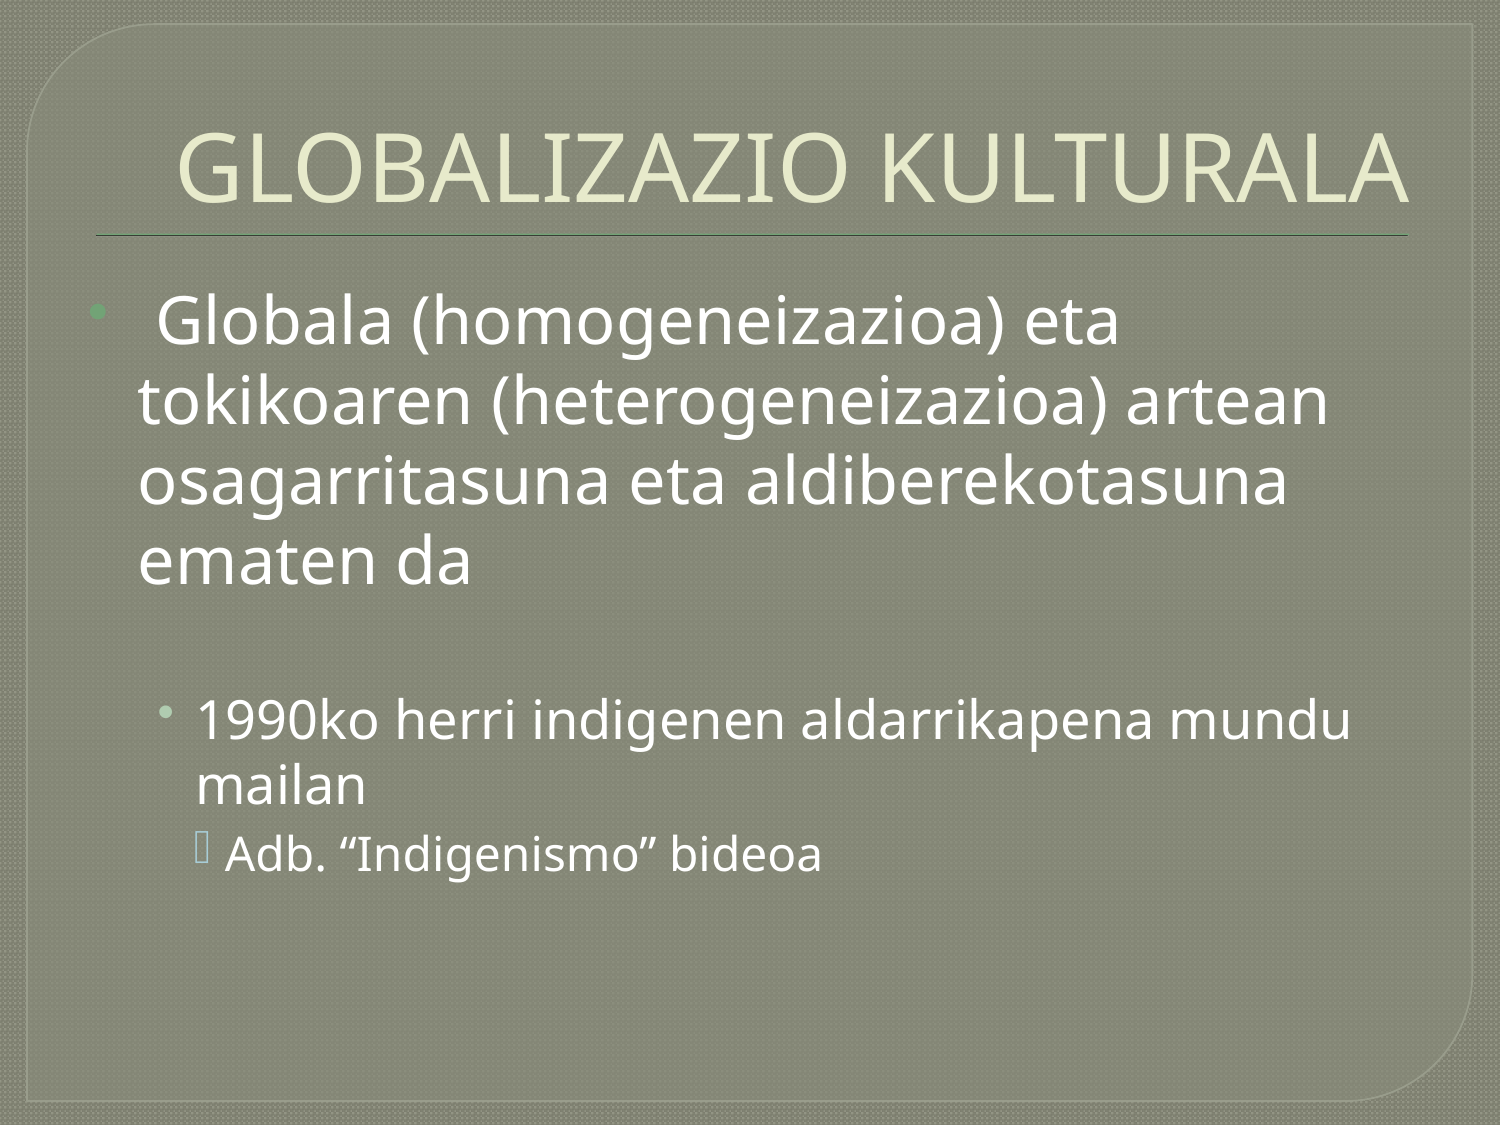

# GLOBALIZAZIO KULTURALA
 Globala (homogeneizazioa) eta tokikoaren (heterogeneizazioa) artean osagarritasuna eta aldiberekotasuna ematen da
1990ko herri indigenen aldarrikapena mundu mailan
Adb. “Indigenismo” bideoa